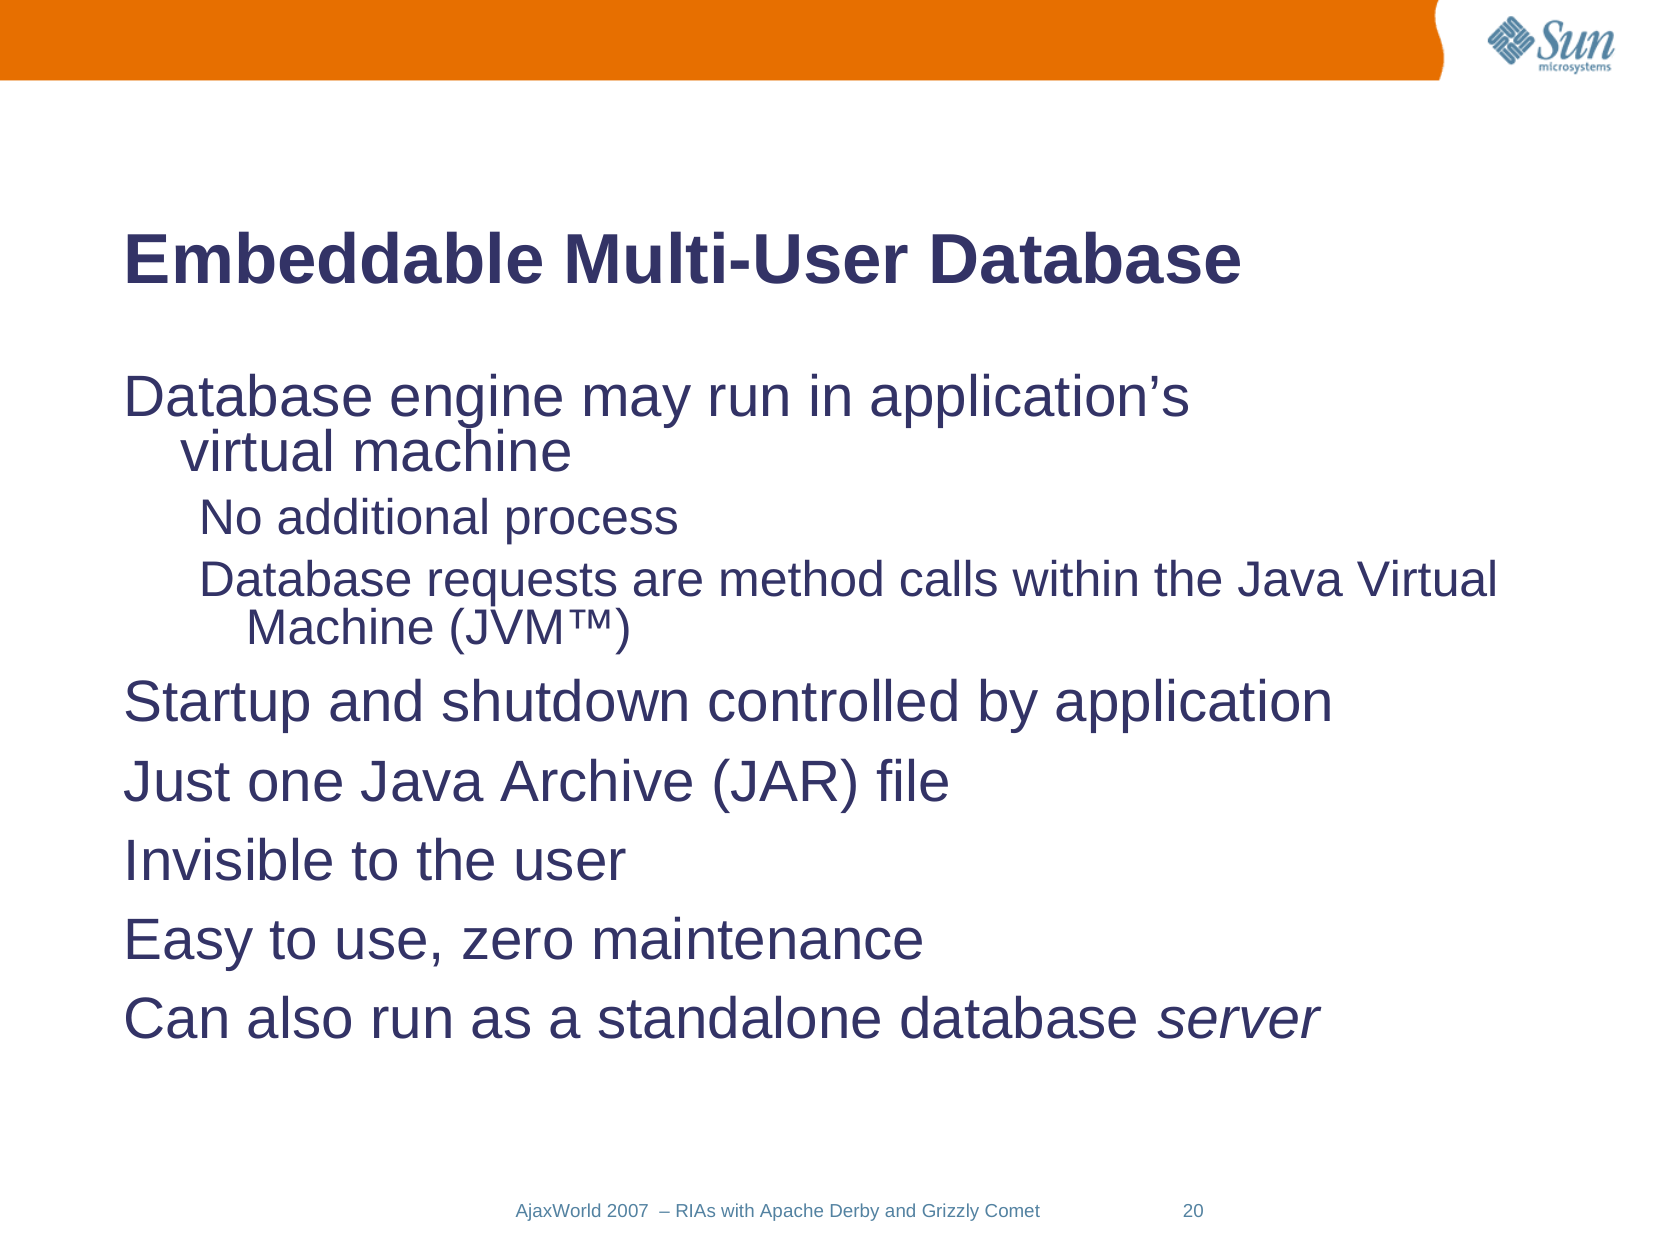

# Embeddable Multi-User Database
Database engine may run in application’s
virtual machine
No additional process
Database requests are method calls within the Java Virtual Machine (JVM™)
Startup and shutdown controlled by application
Just one Java Archive (JAR) file
Invisible to the user
Easy to use, zero maintenance
Can also run as a standalone database server